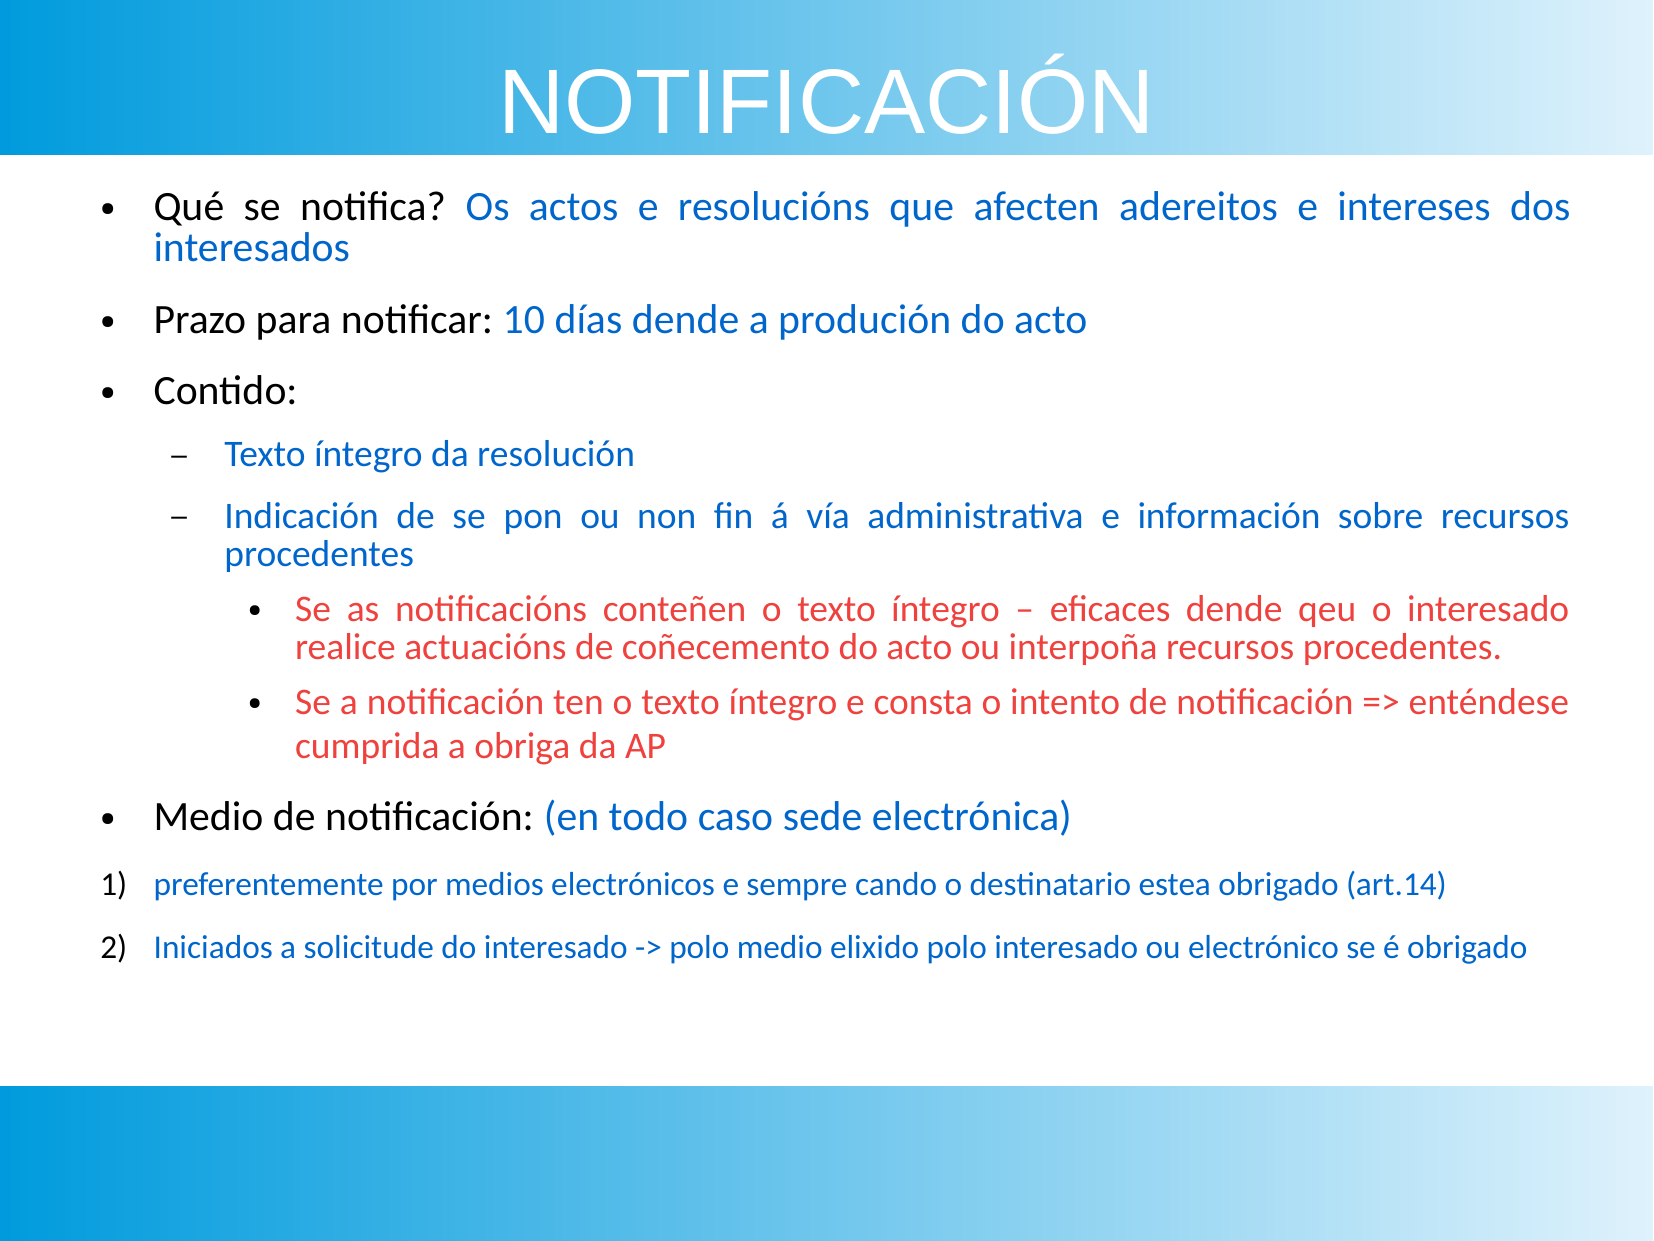

# NOTIFICACIÓN
Qué se notifica? Os actos e resolucións que afecten adereitos e intereses dos interesados
Prazo para notificar: 10 días dende a produción do acto
Contido:
Texto íntegro da resolución
Indicación de se pon ou non fin á vía administrativa e información sobre recursos procedentes
Se as notificacións conteñen o texto íntegro – eficaces dende qeu o interesado realice actuacións de coñecemento do acto ou interpoña recursos procedentes.
Se a notificación ten o texto íntegro e consta o intento de notificación => enténdese cumprida a obriga da AP
Medio de notificación: (en todo caso sede electrónica)
preferentemente por medios electrónicos e sempre cando o destinatario estea obrigado (art.14)
Iniciados a solicitude do interesado -> polo medio elixido polo interesado ou electrónico se é obrigado